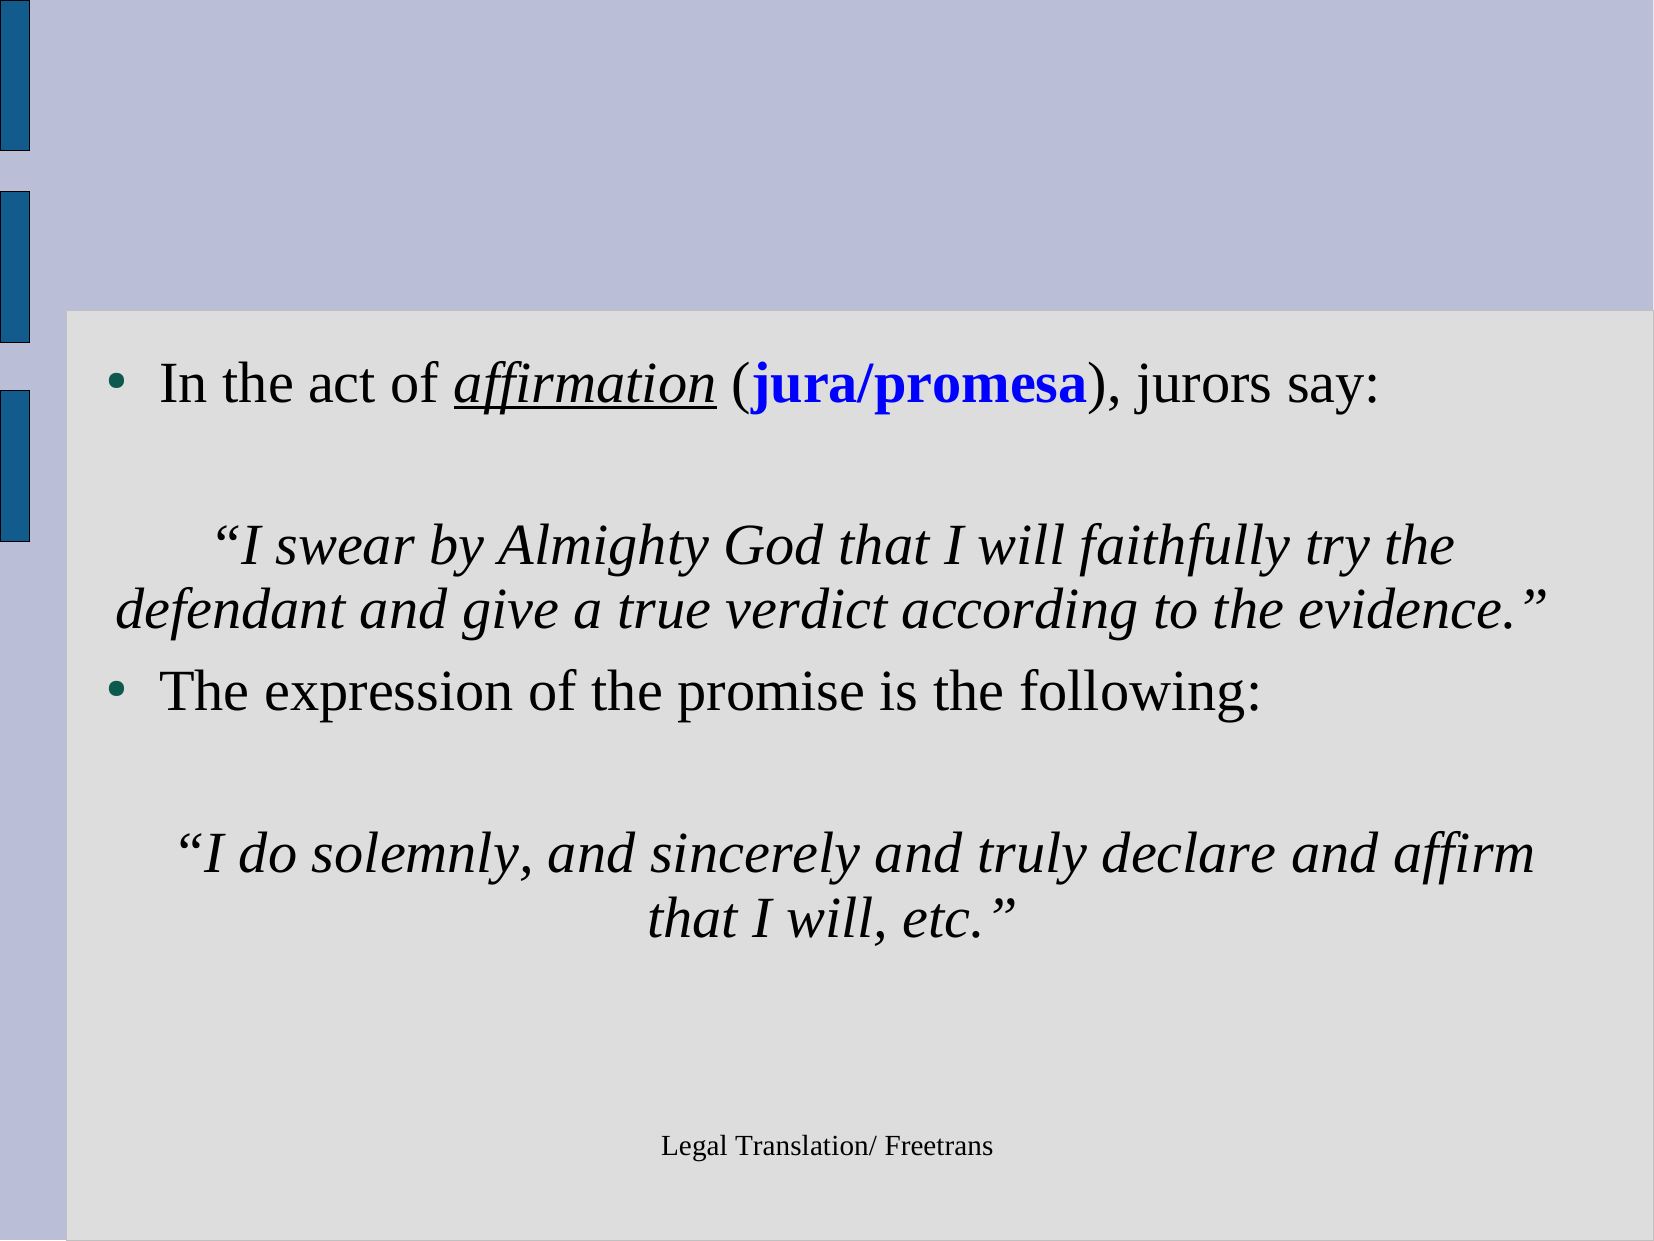

#
In the act of affirmation (jura/promesa), jurors say:
“I swear by Almighty God that I will faithfully try the defendant and give a true verdict according to the evidence.”
The expression of the promise is the following:
 “I do solemnly, and sincerely and truly declare and affirm that I will, etc.”
Legal Translation/ Freetrans